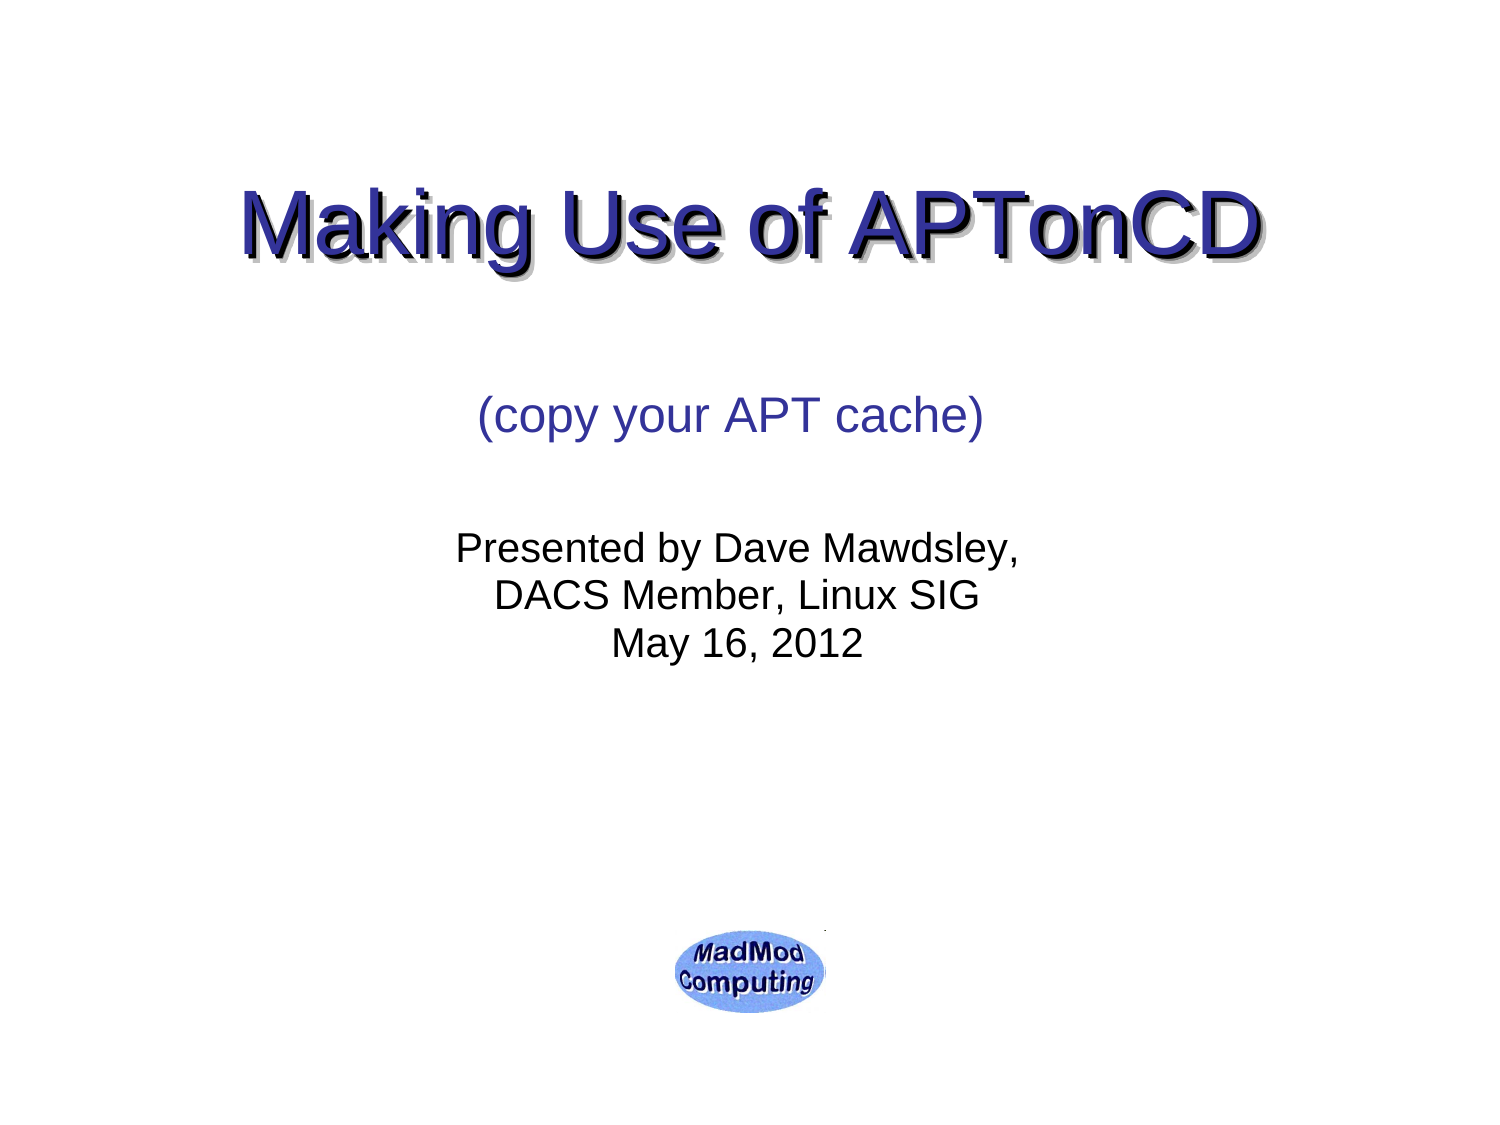

# Making Use of APTonCD
(copy your APT cache)
Presented by Dave Mawdsley,
DACS Member, Linux SIG
May 16, 2012